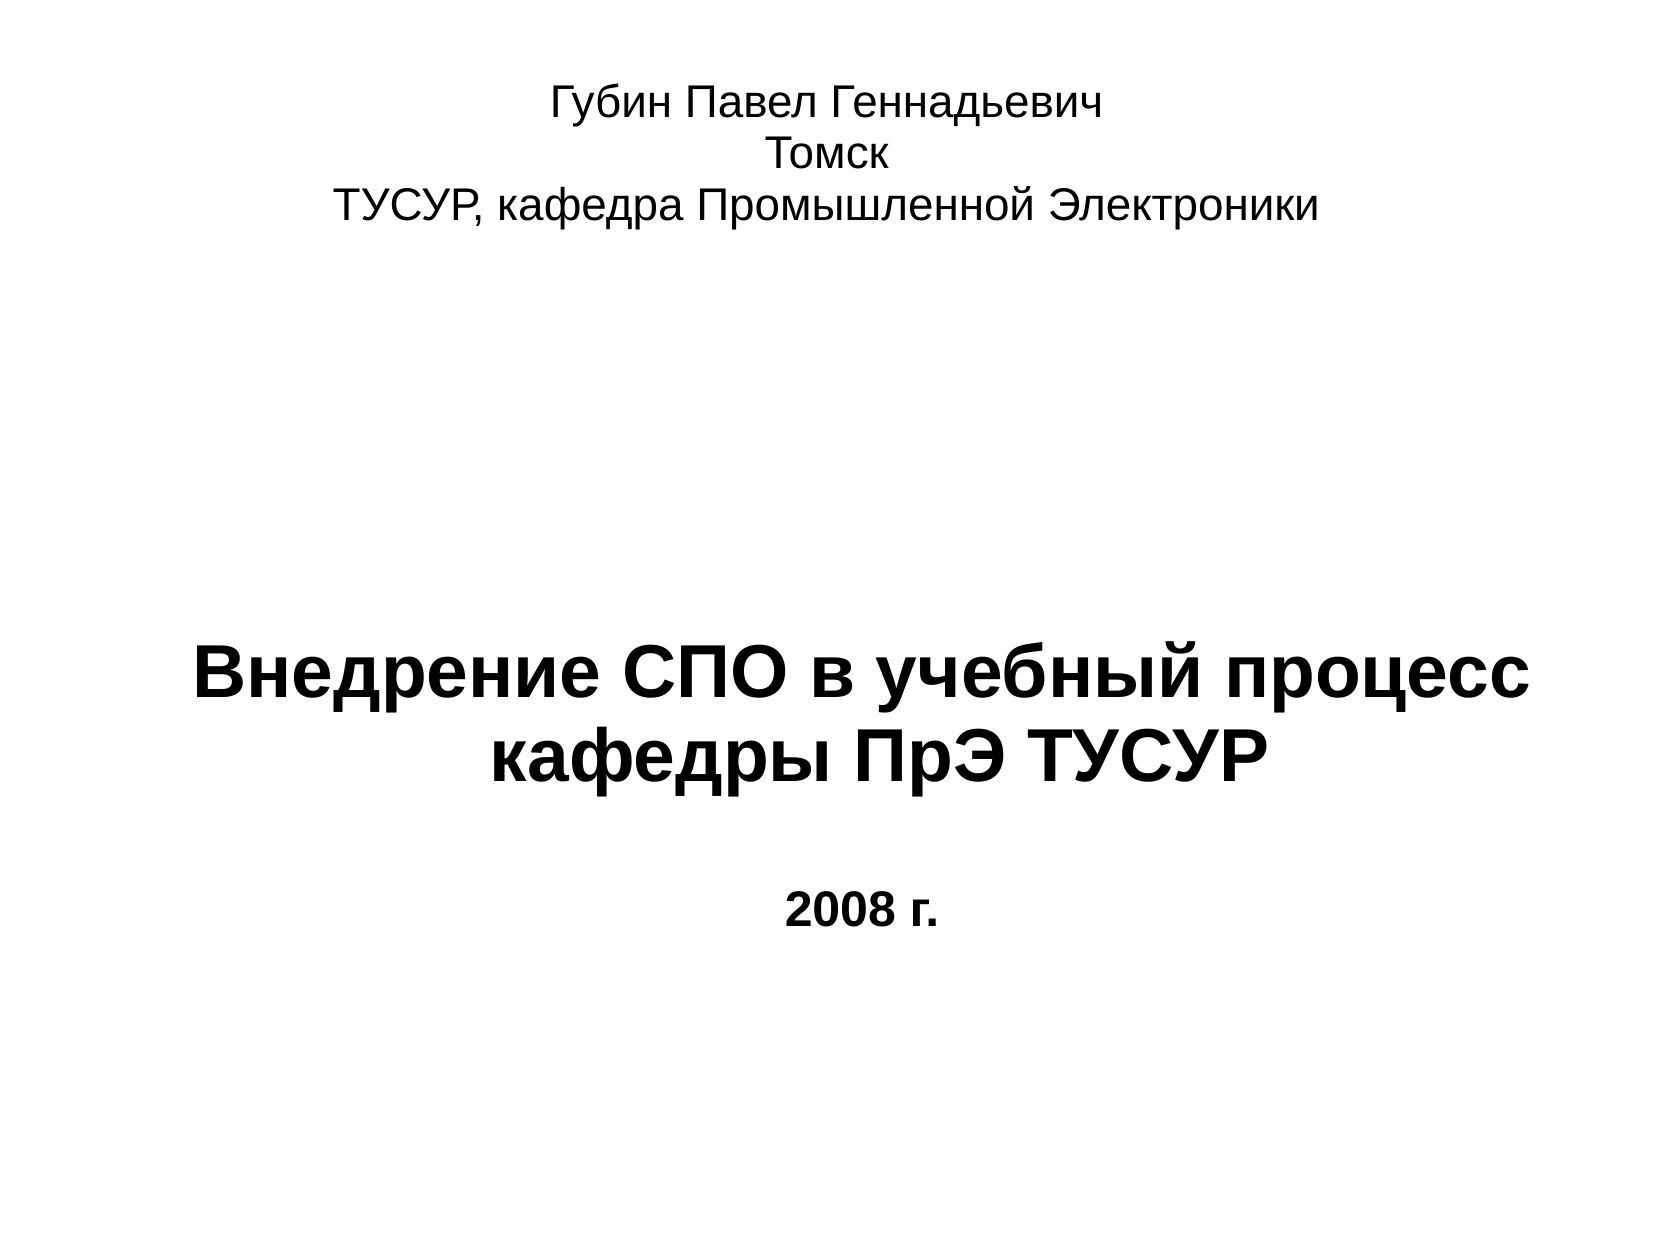

# Губин Павел Геннадьевич Томск ТУСУР, кафедра Промышленной Электроники
Внедрение СПО в учебный процесс кафедры ПрЭ ТУСУР
2008 г.